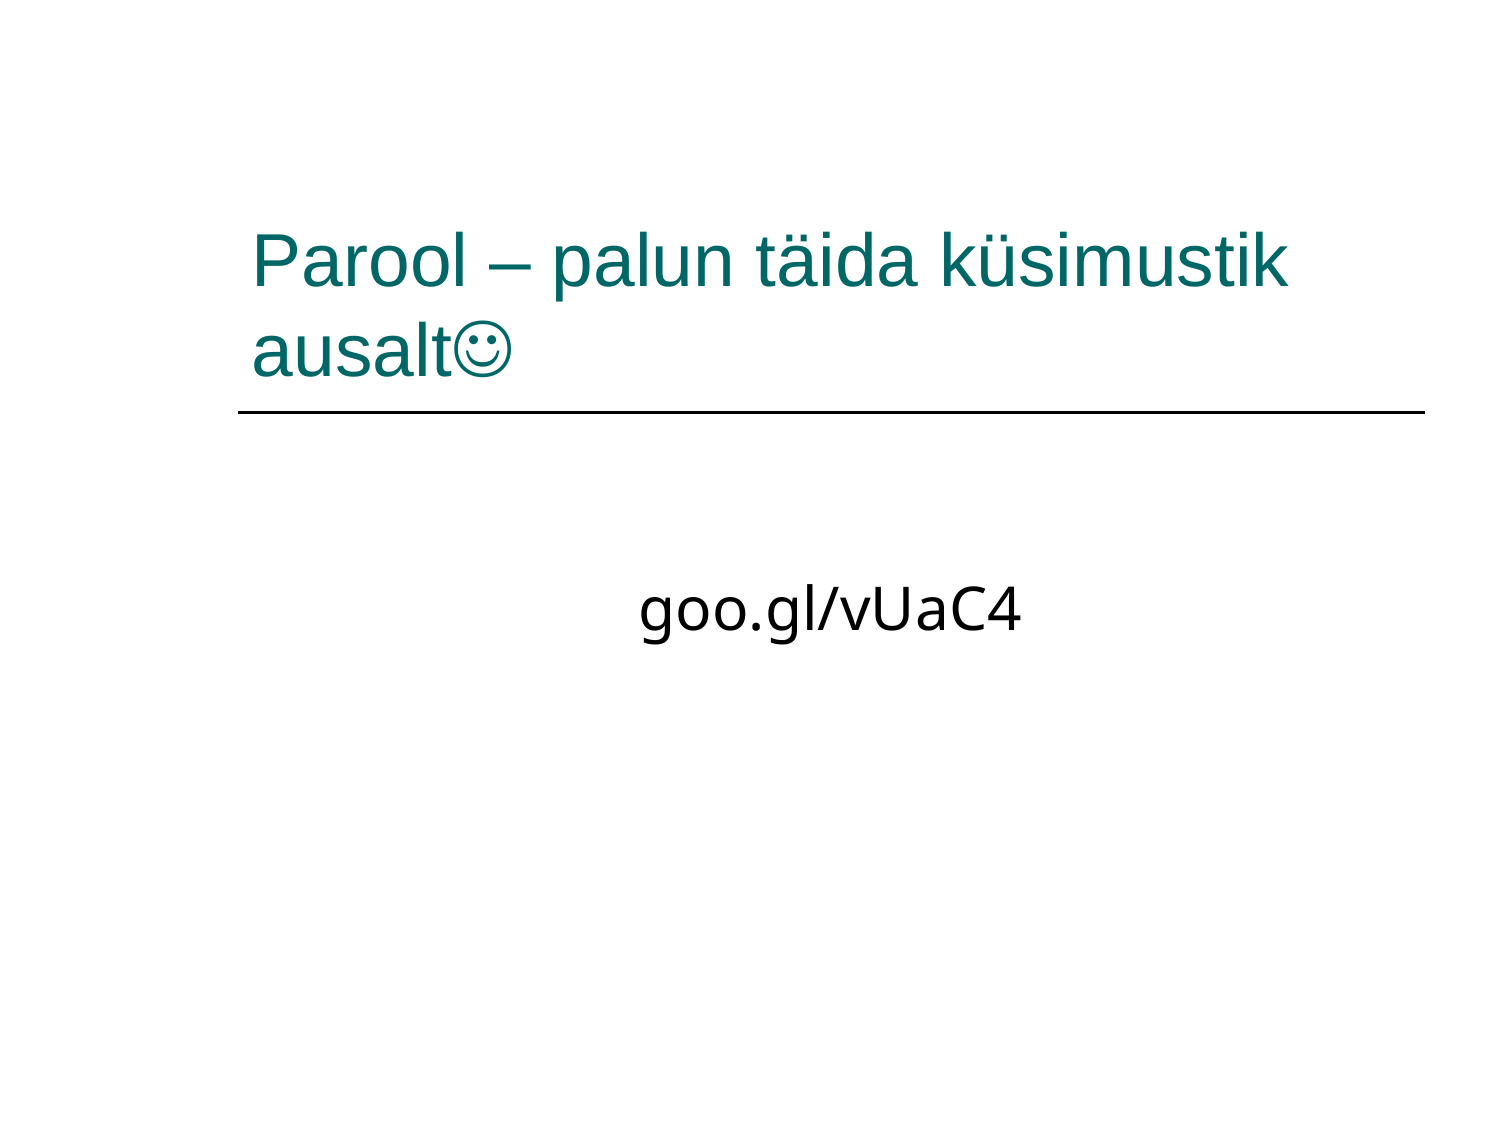

# Parool – palun täida küsimustik ausalt
goo.gl/vUaC4